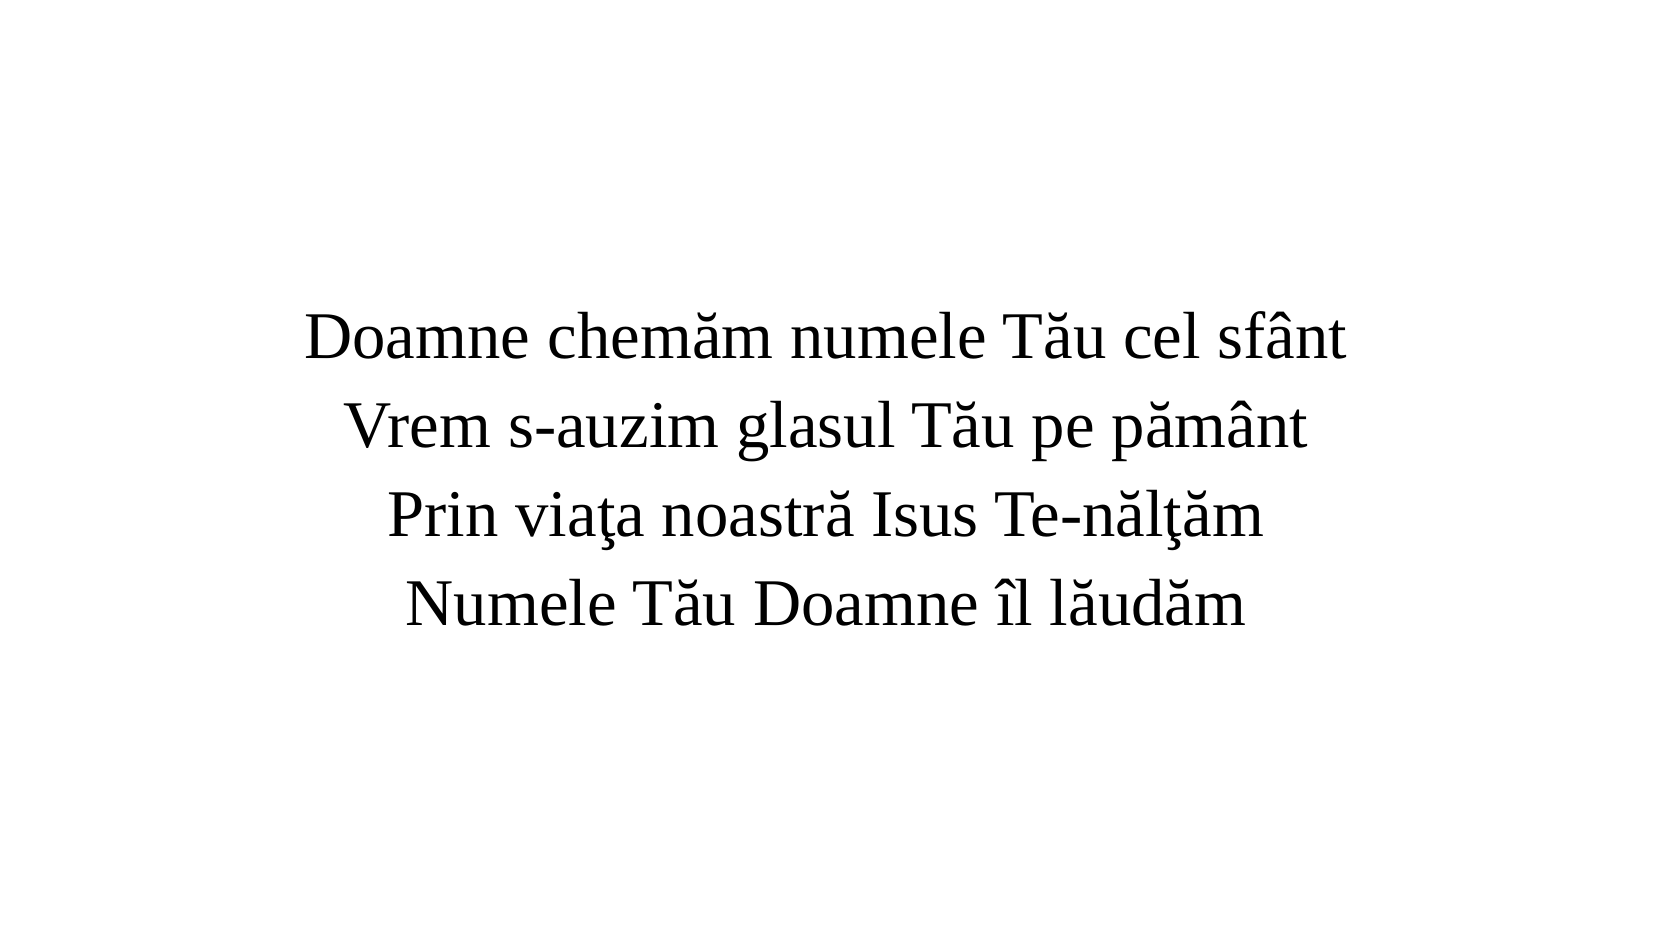

# Doamne chemăm numele Tău cel sfânt
Vrem s-auzim glasul Tău pe pământ
Prin viaţa noastră Isus Te-nălţăm
Numele Tău Doamne îl lăudăm